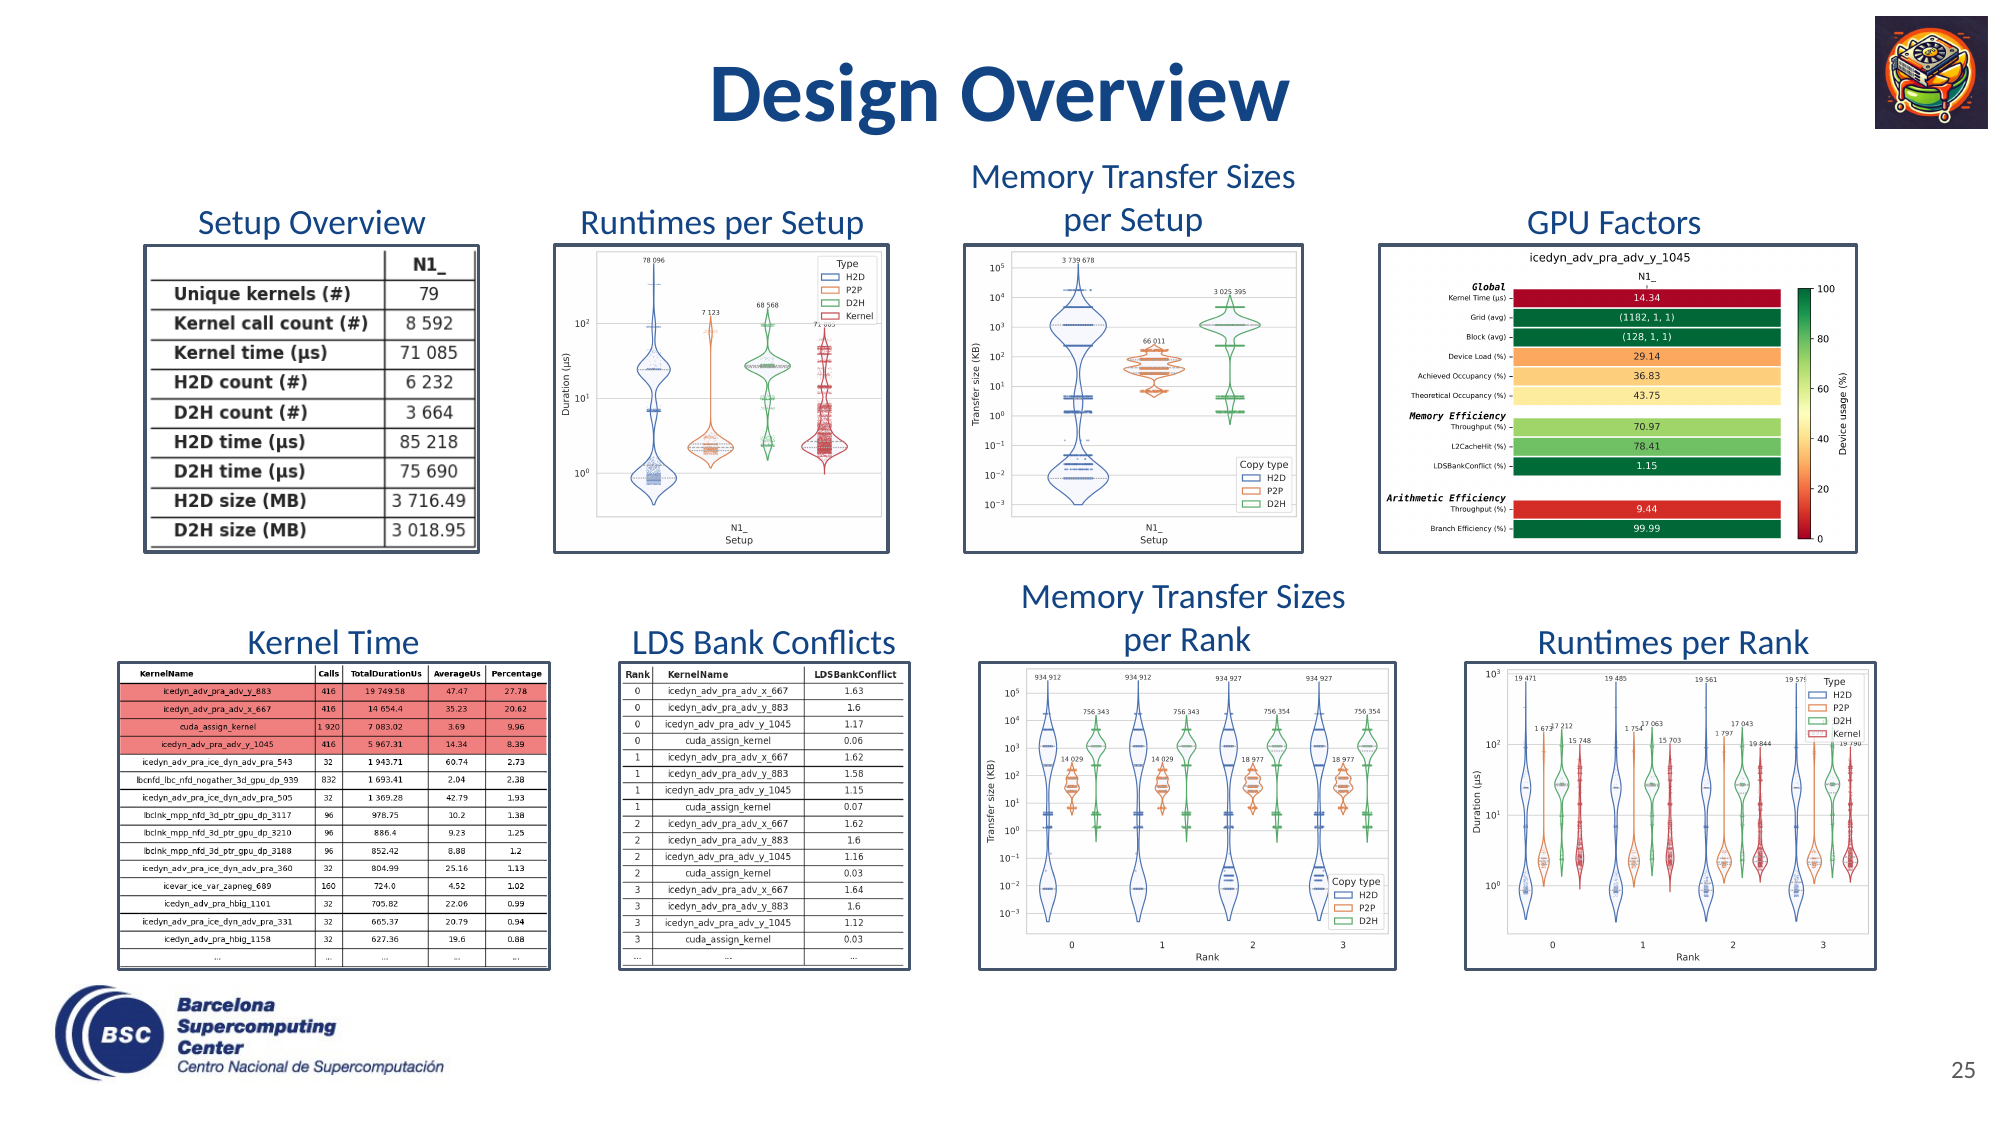

# Design Overview
Memory Transfer Sizes per Setup
Setup Overview
Runtimes per Setup
GPU Factors
Memory Transfer Sizes
per Rank
Kernel Time
LDS Bank Conflicts
Runtimes per Rank